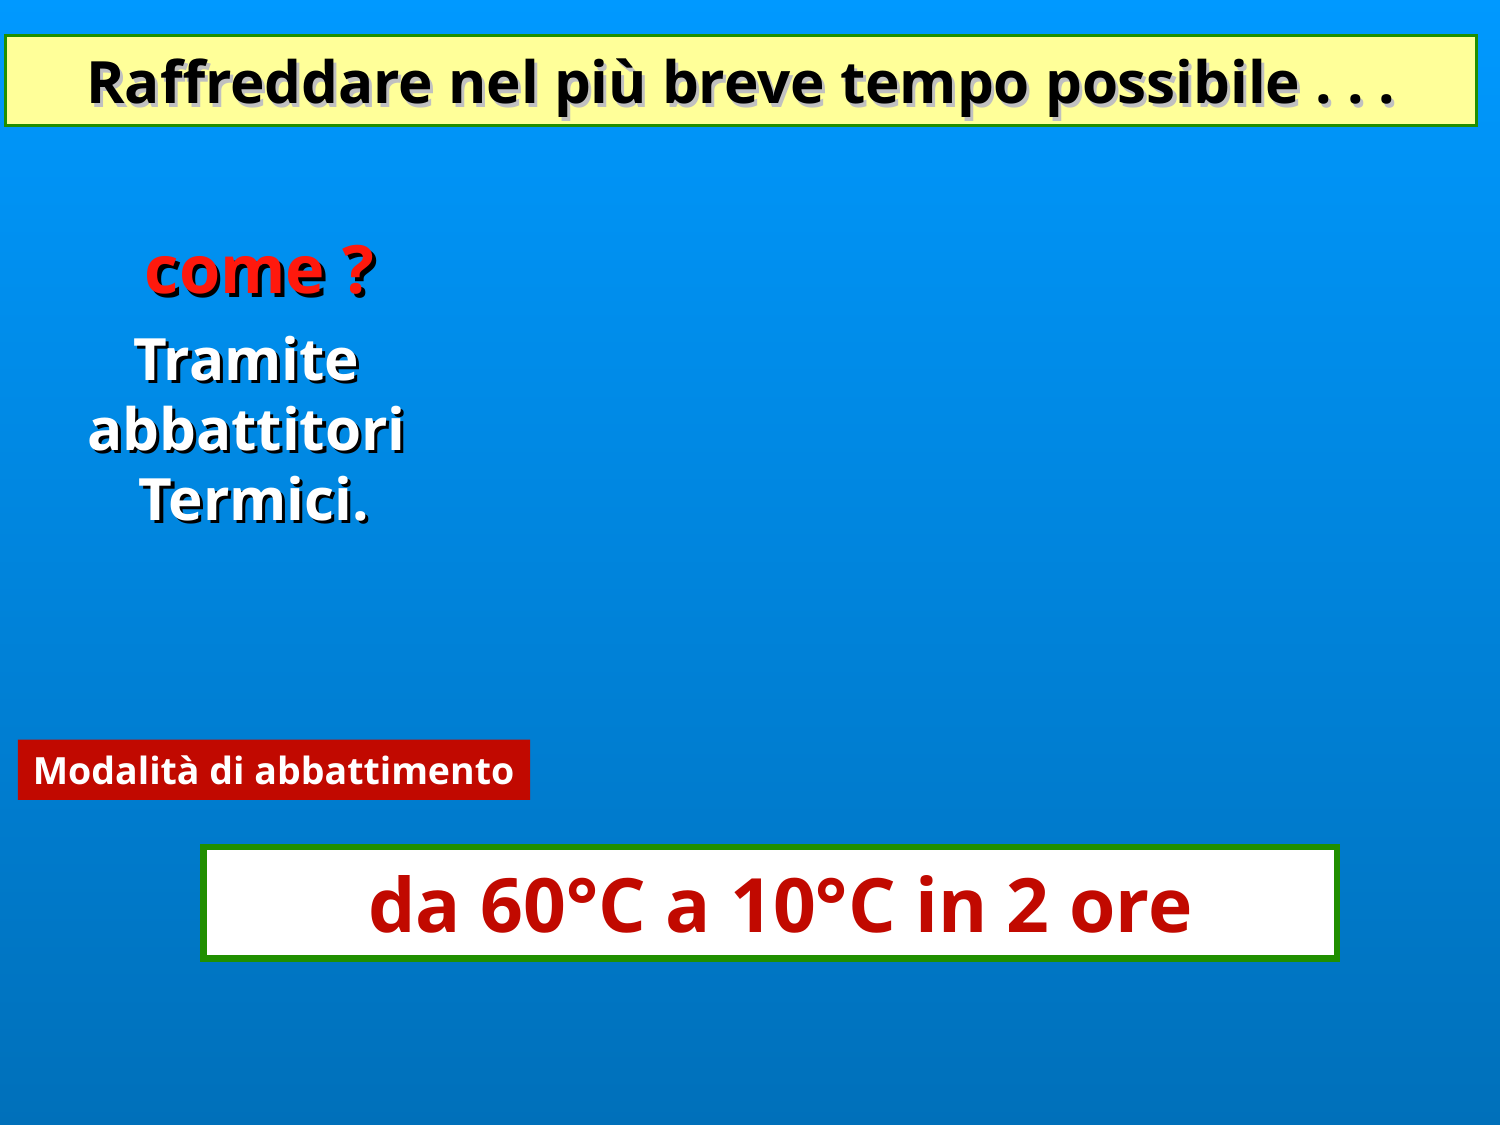

Raffreddare nel più breve tempo possibile . . .
come ?
Tramite
abbattitori
Termici.
Modalità di abbattimento
 da 60°C a 10°C in 2 ore